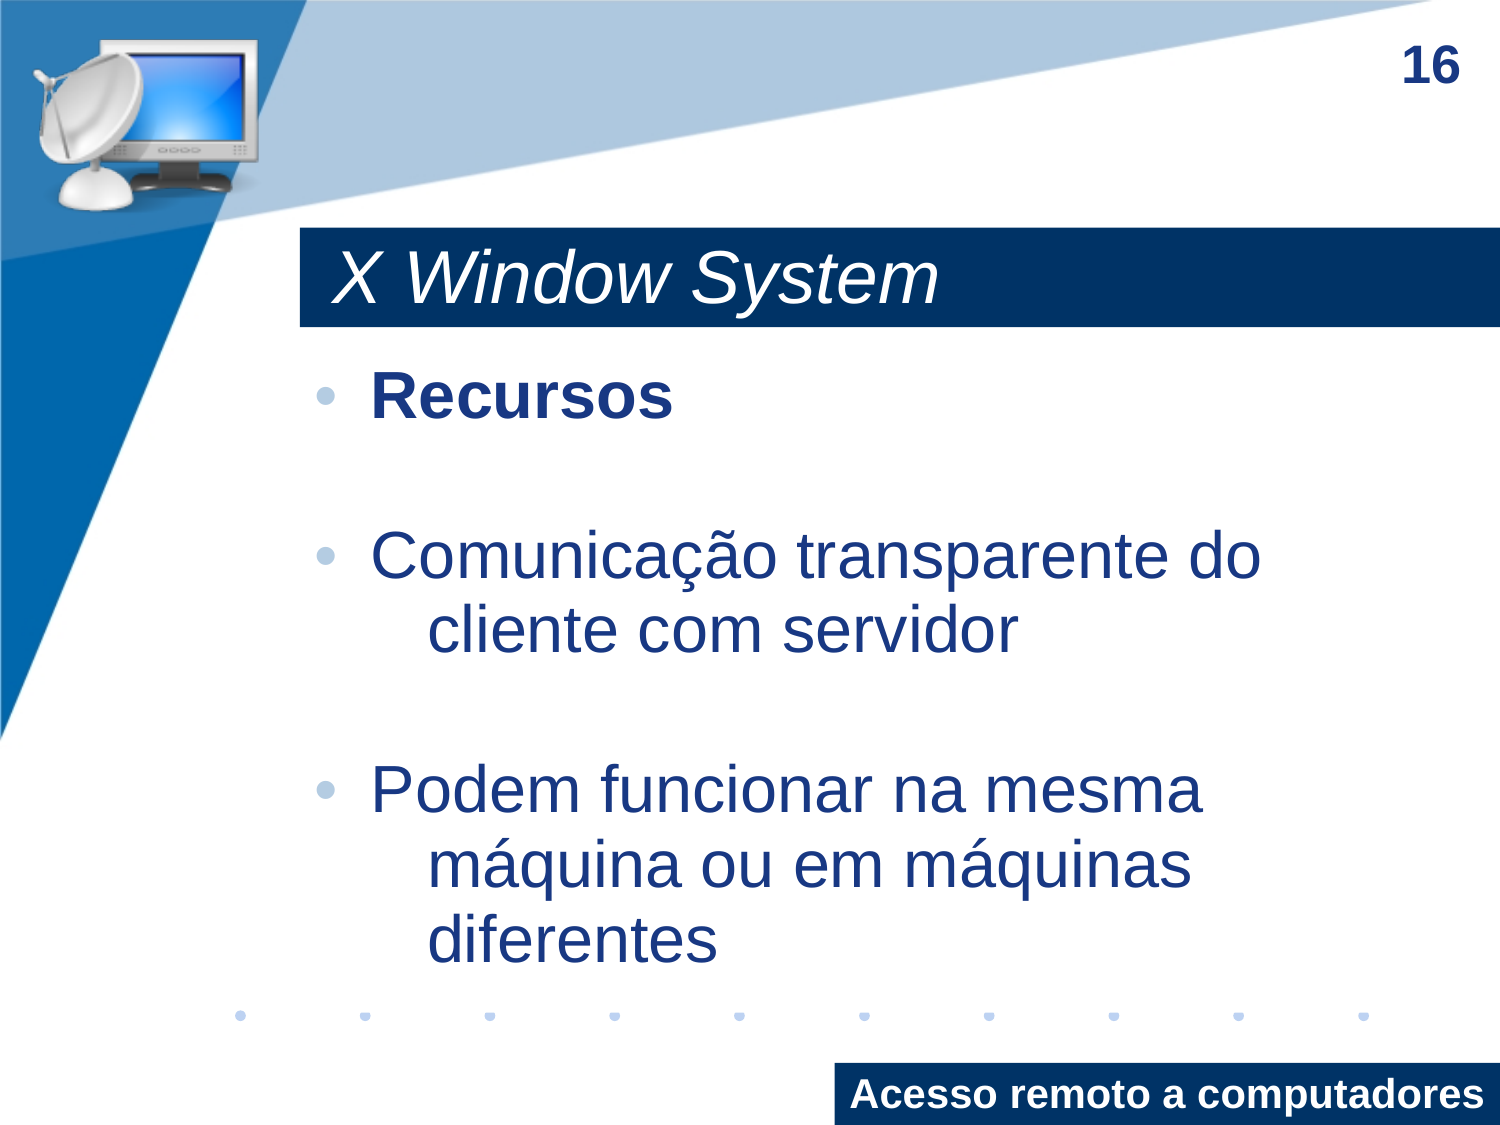

# X Window System
Recursos
Comunicação transparente do cliente com servidor
Podem funcionar na mesma máquina ou em máquinas diferentes